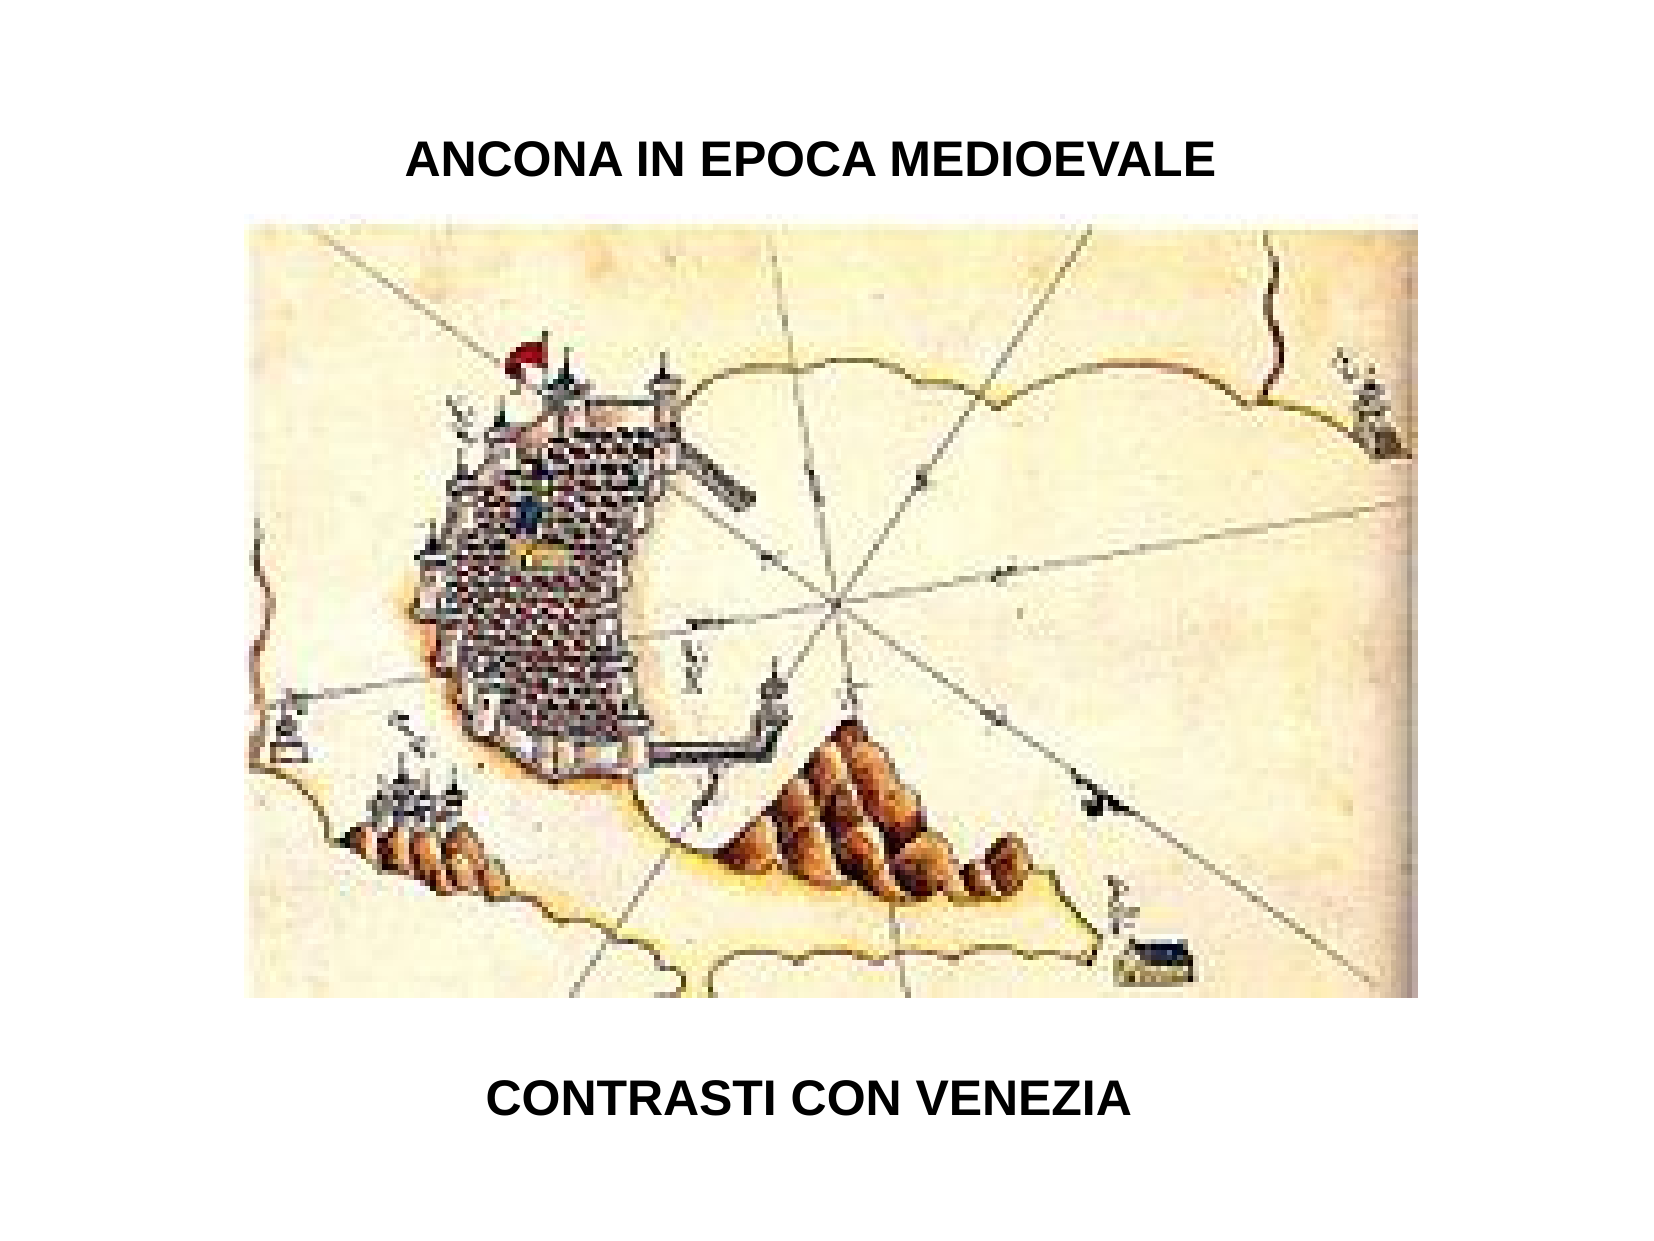

ANCONA IN EPOCA MEDIOEVALE
 CONTRASTI CON VENEZIA